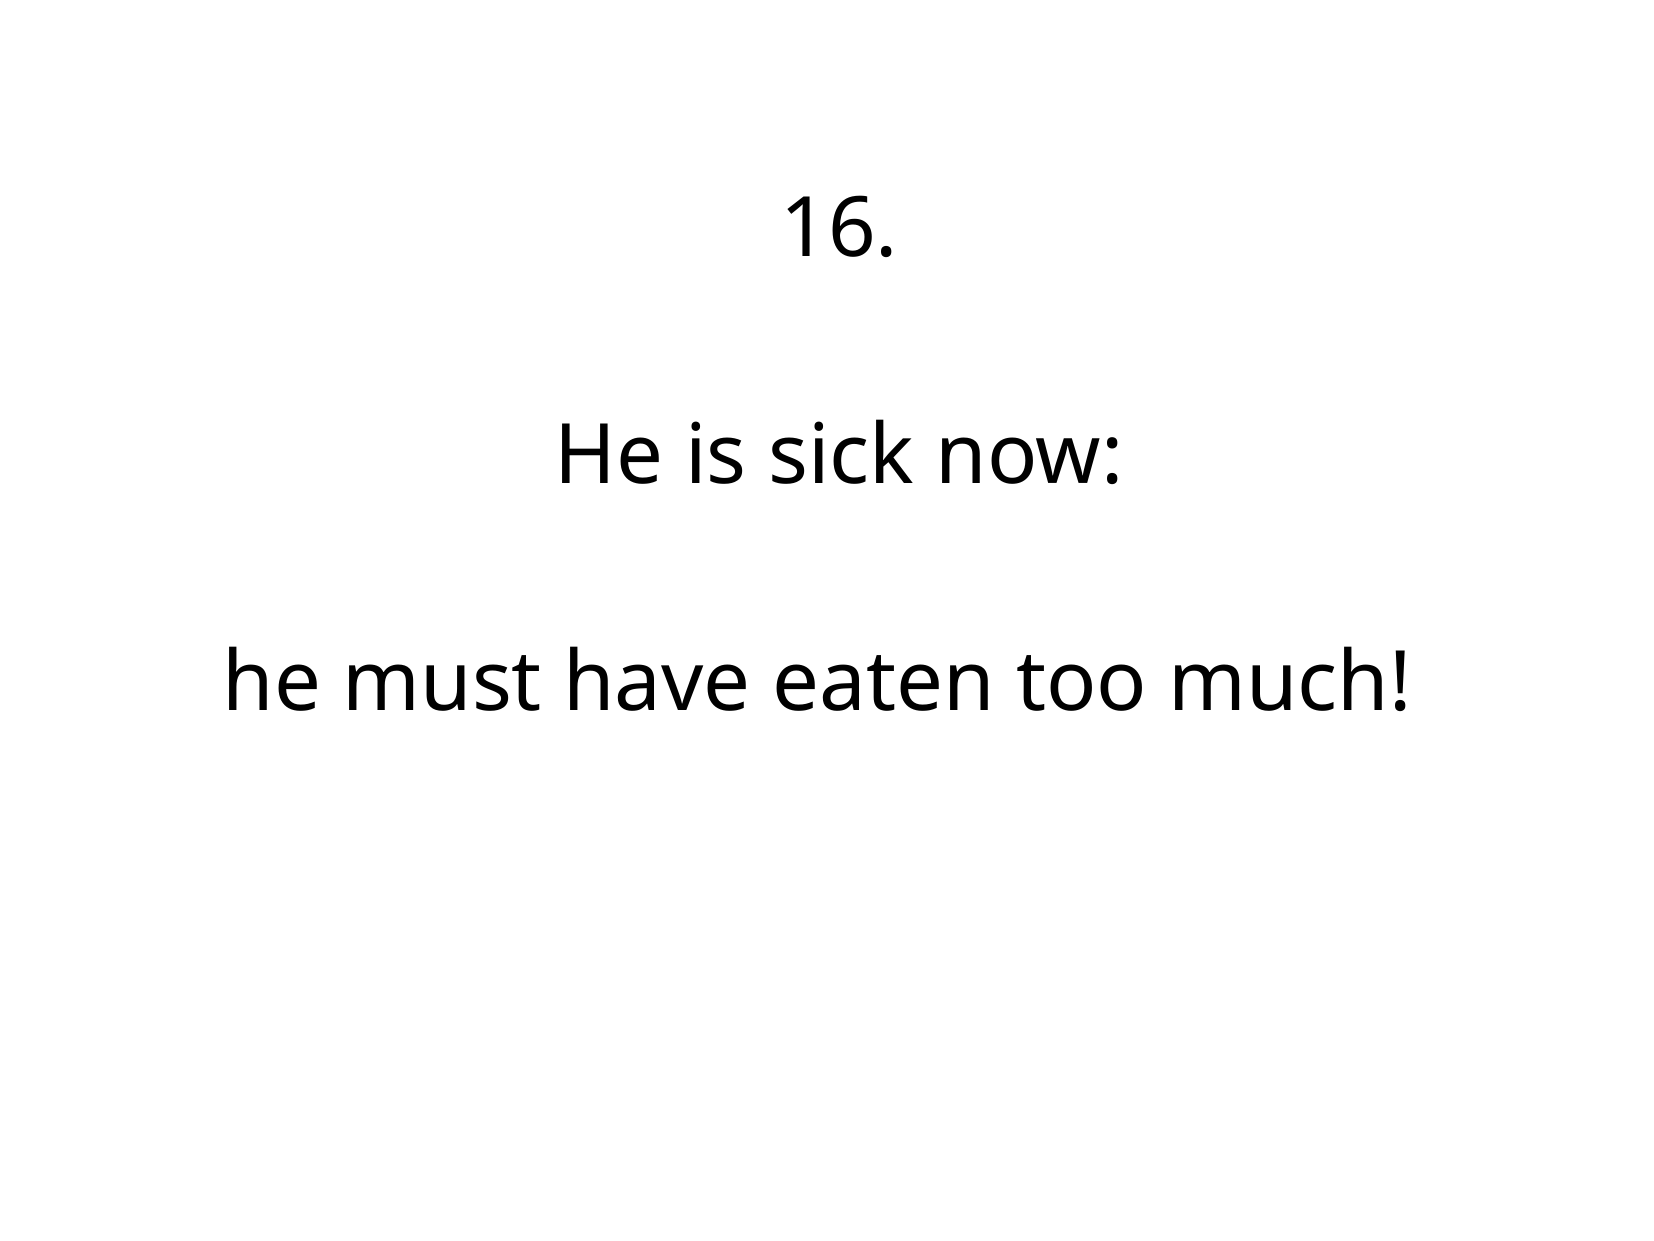

16.
He is sick now:
he must have eaten too much!